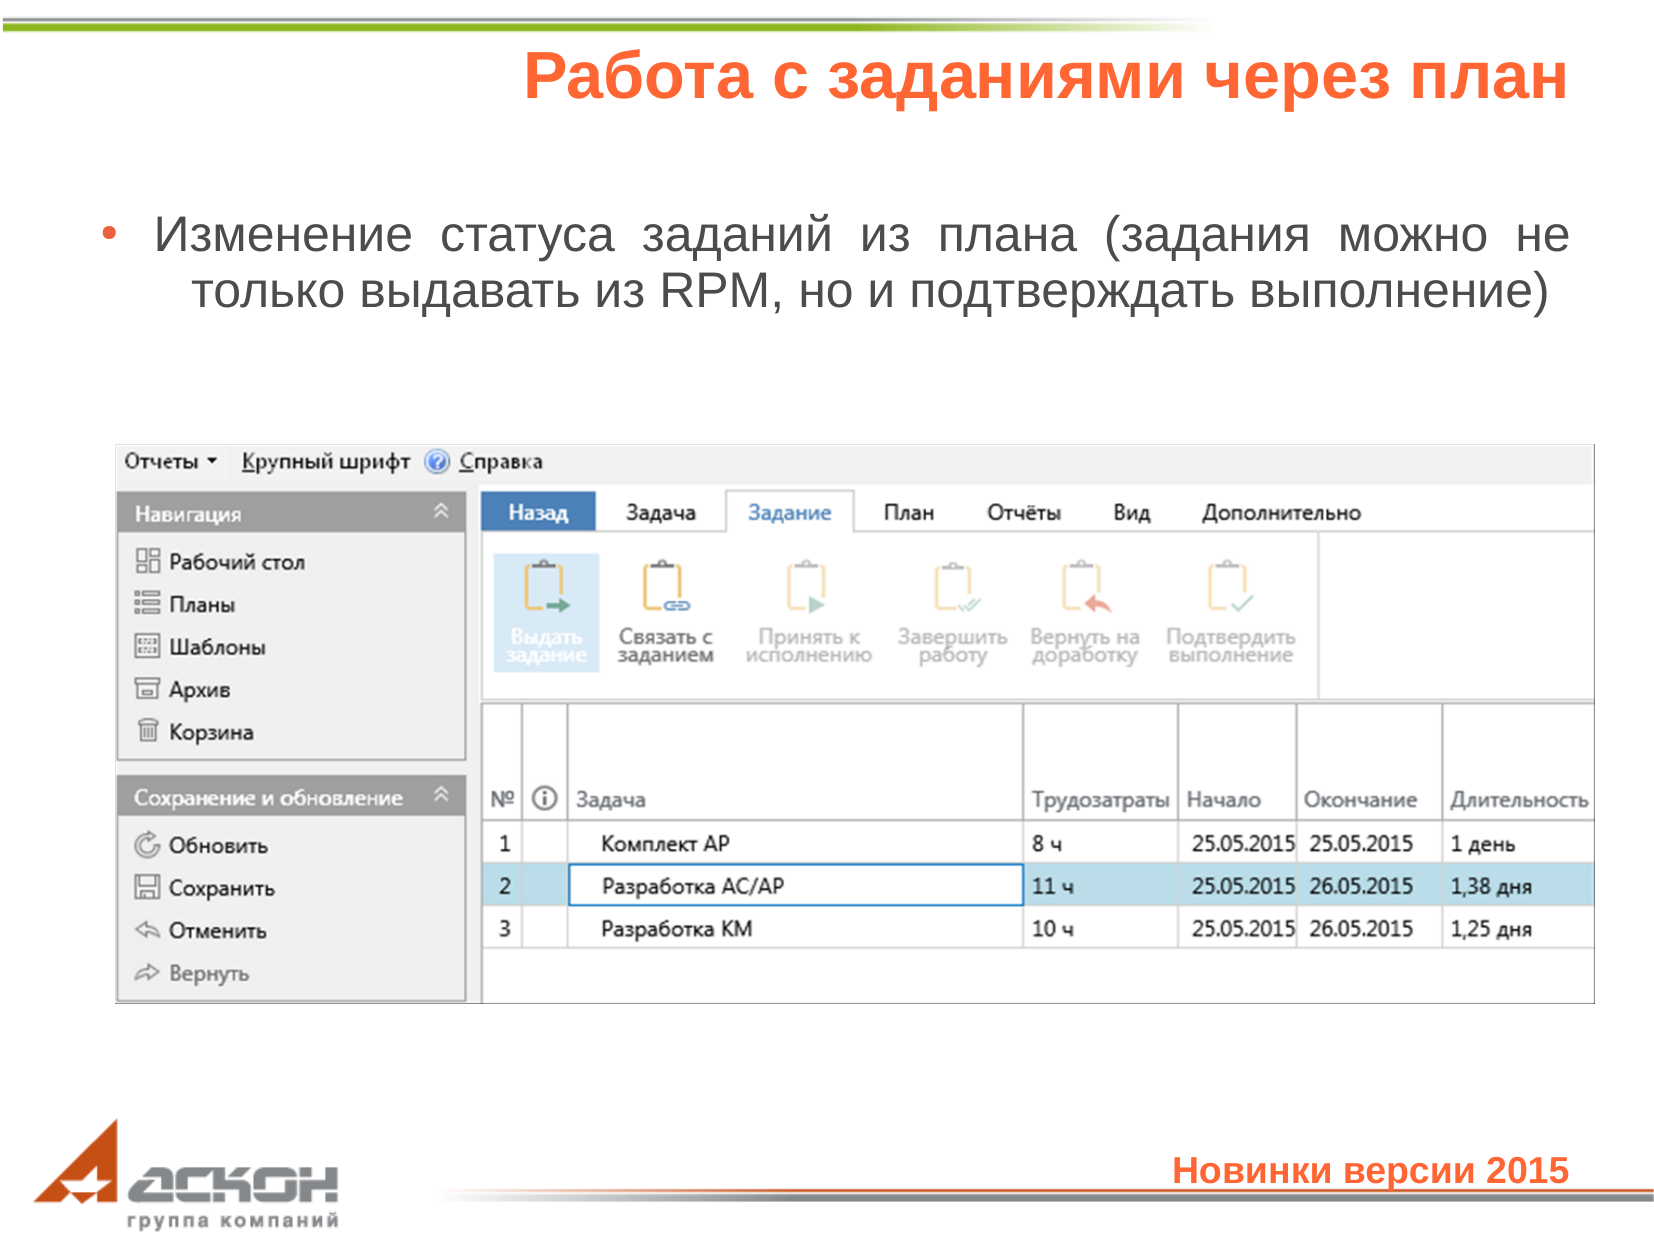

# Работа с заданиями через план
Изменение статуса заданий из плана (задания можно не только выдавать из RPM, но и подтверждать выполнение)